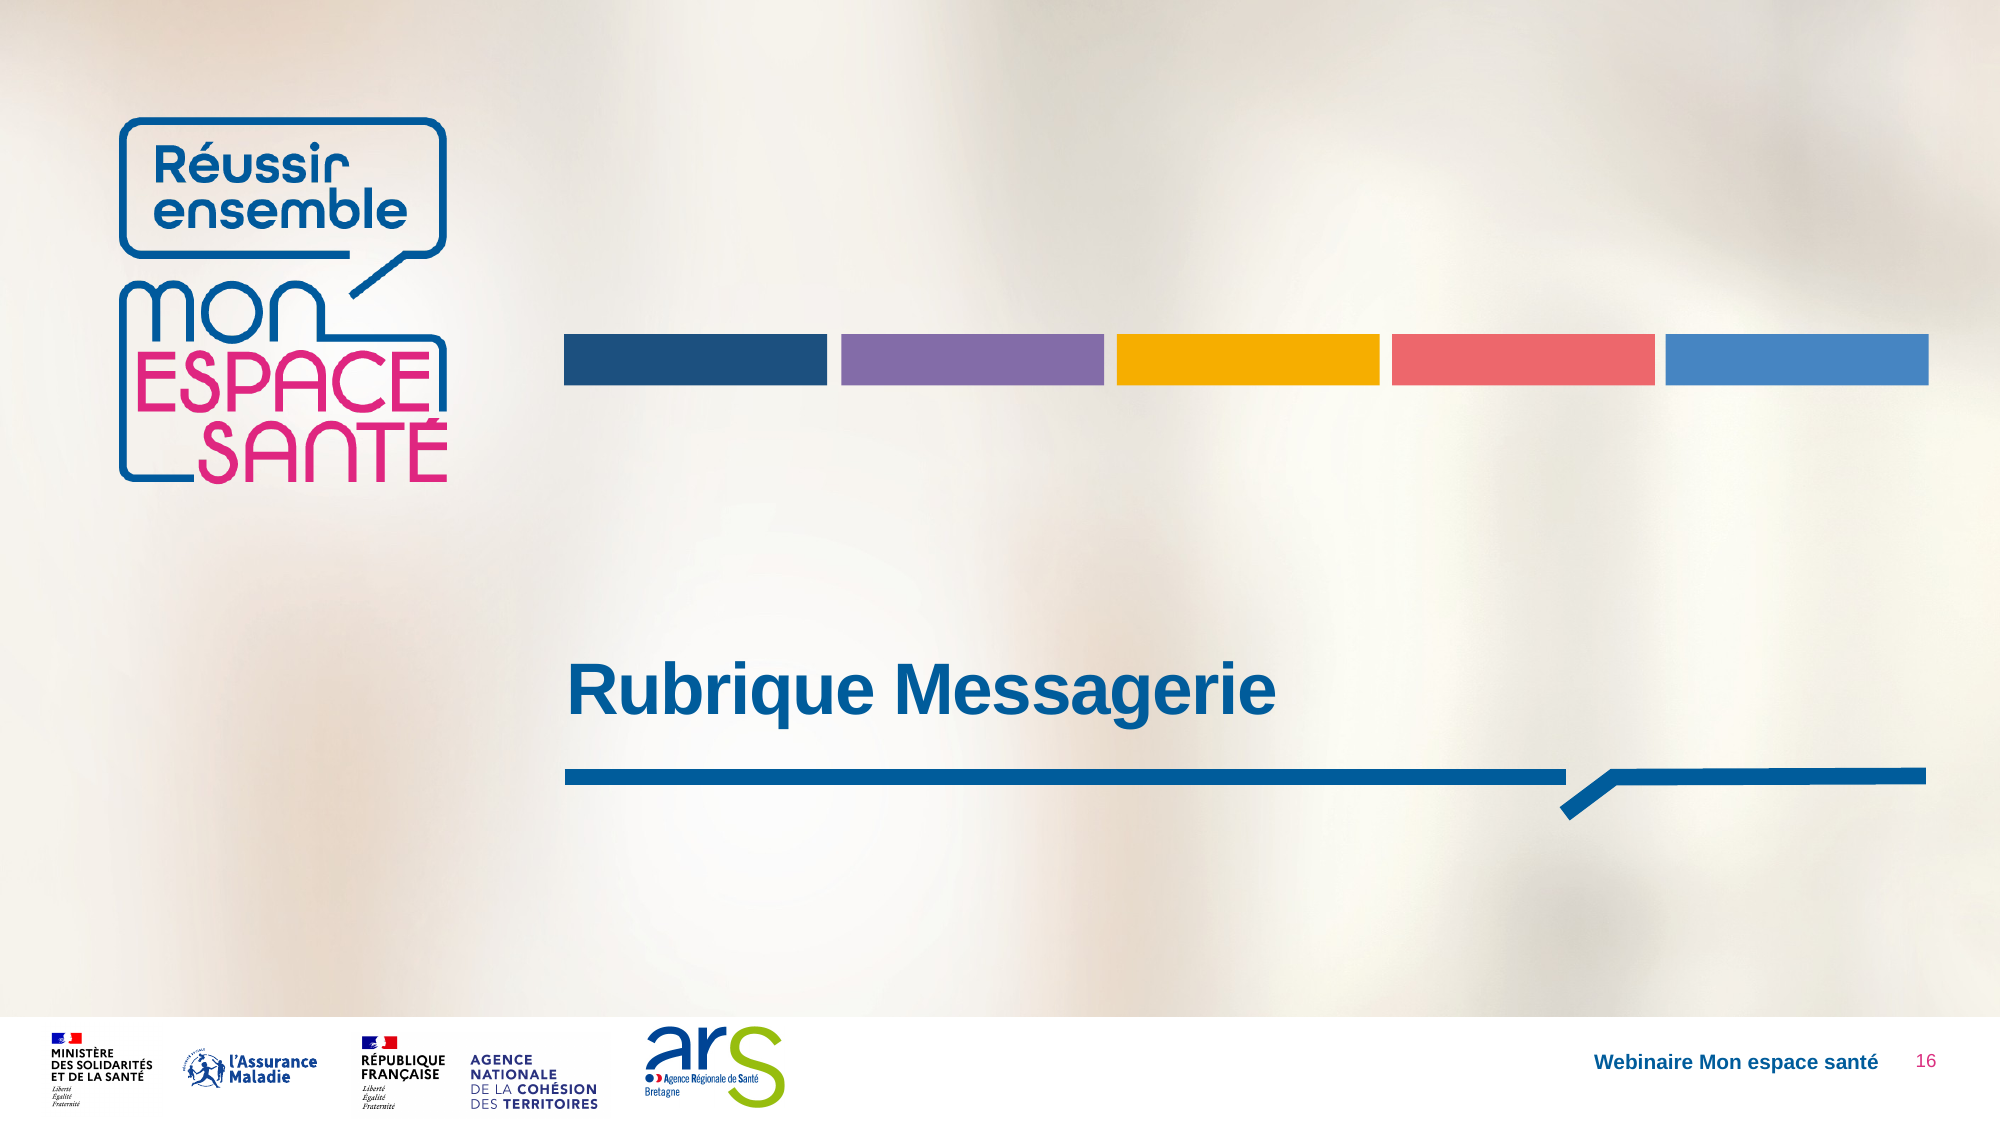

# Rubrique Messagerie
Webinaire Mon espace santé